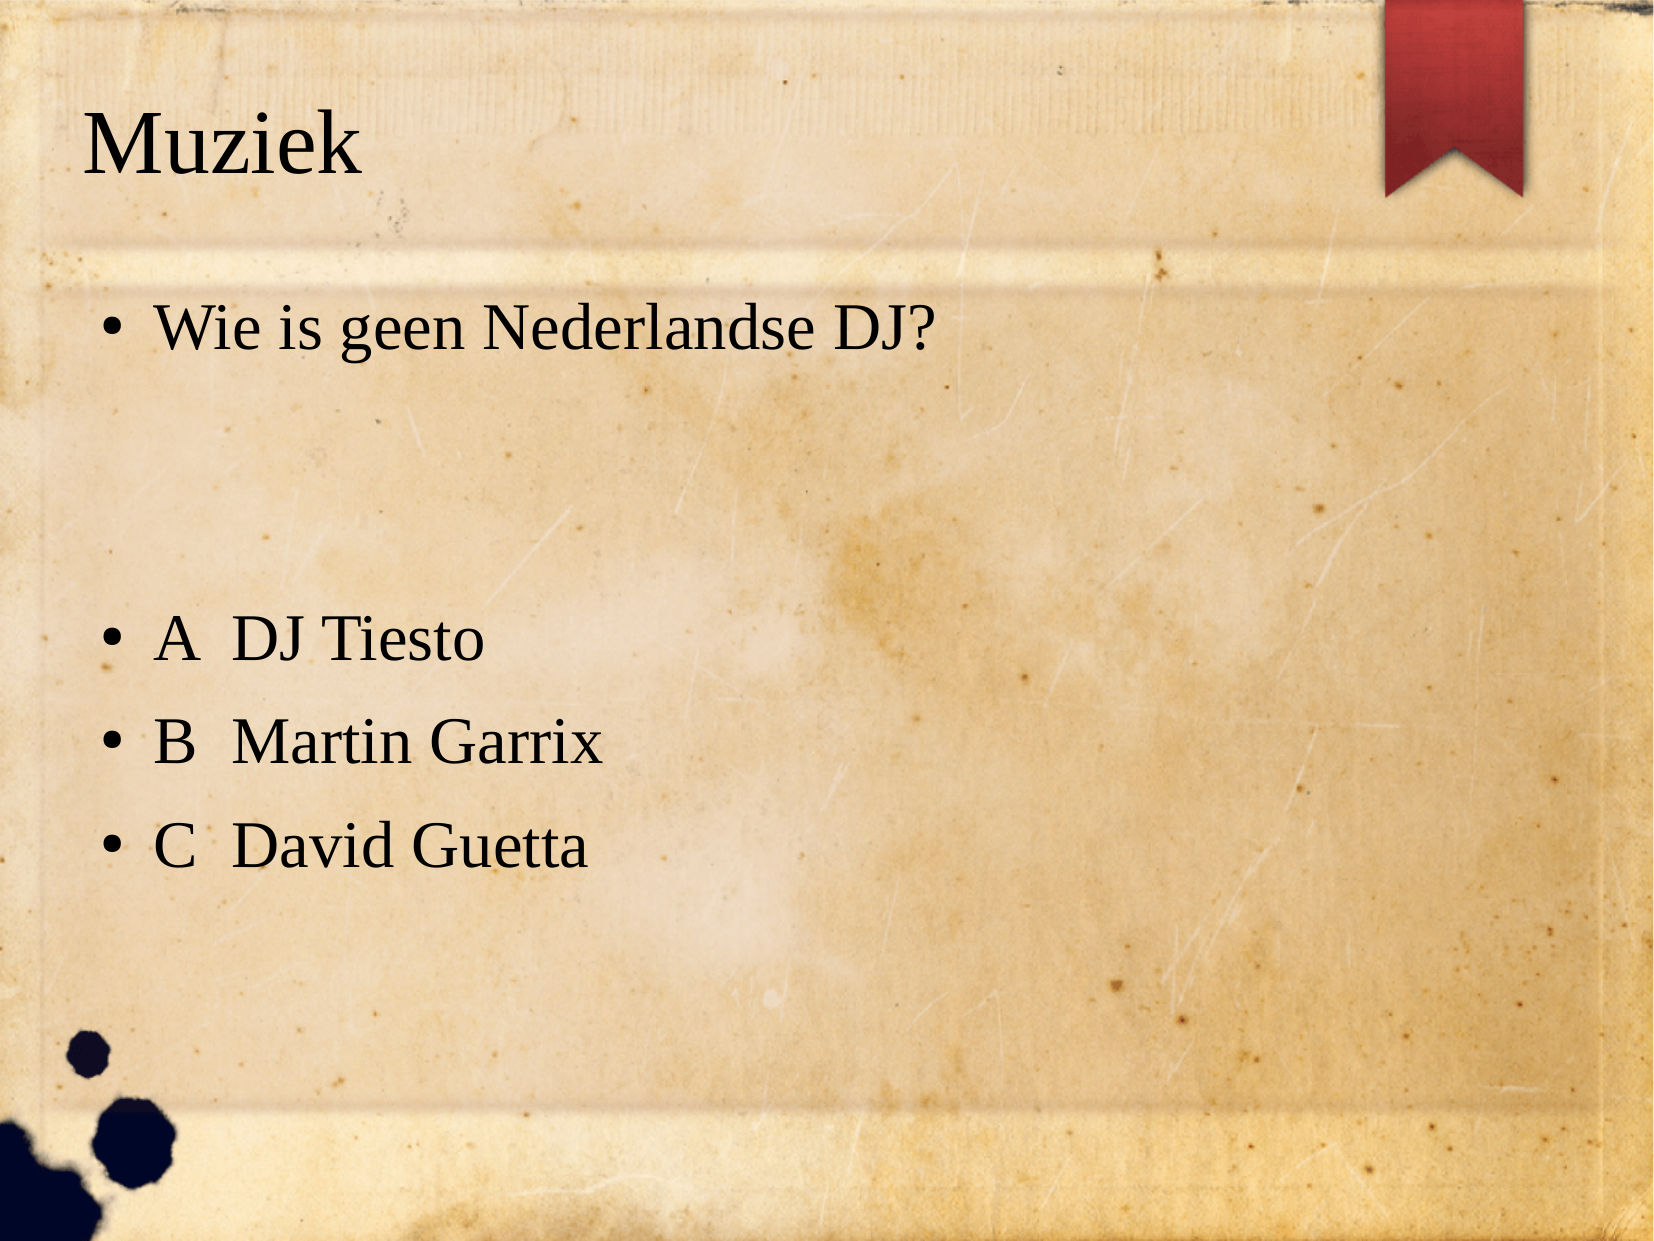

# Muziek
Wie is geen Nederlandse DJ?
A DJ Tiesto
B Martin Garrix
C David Guetta